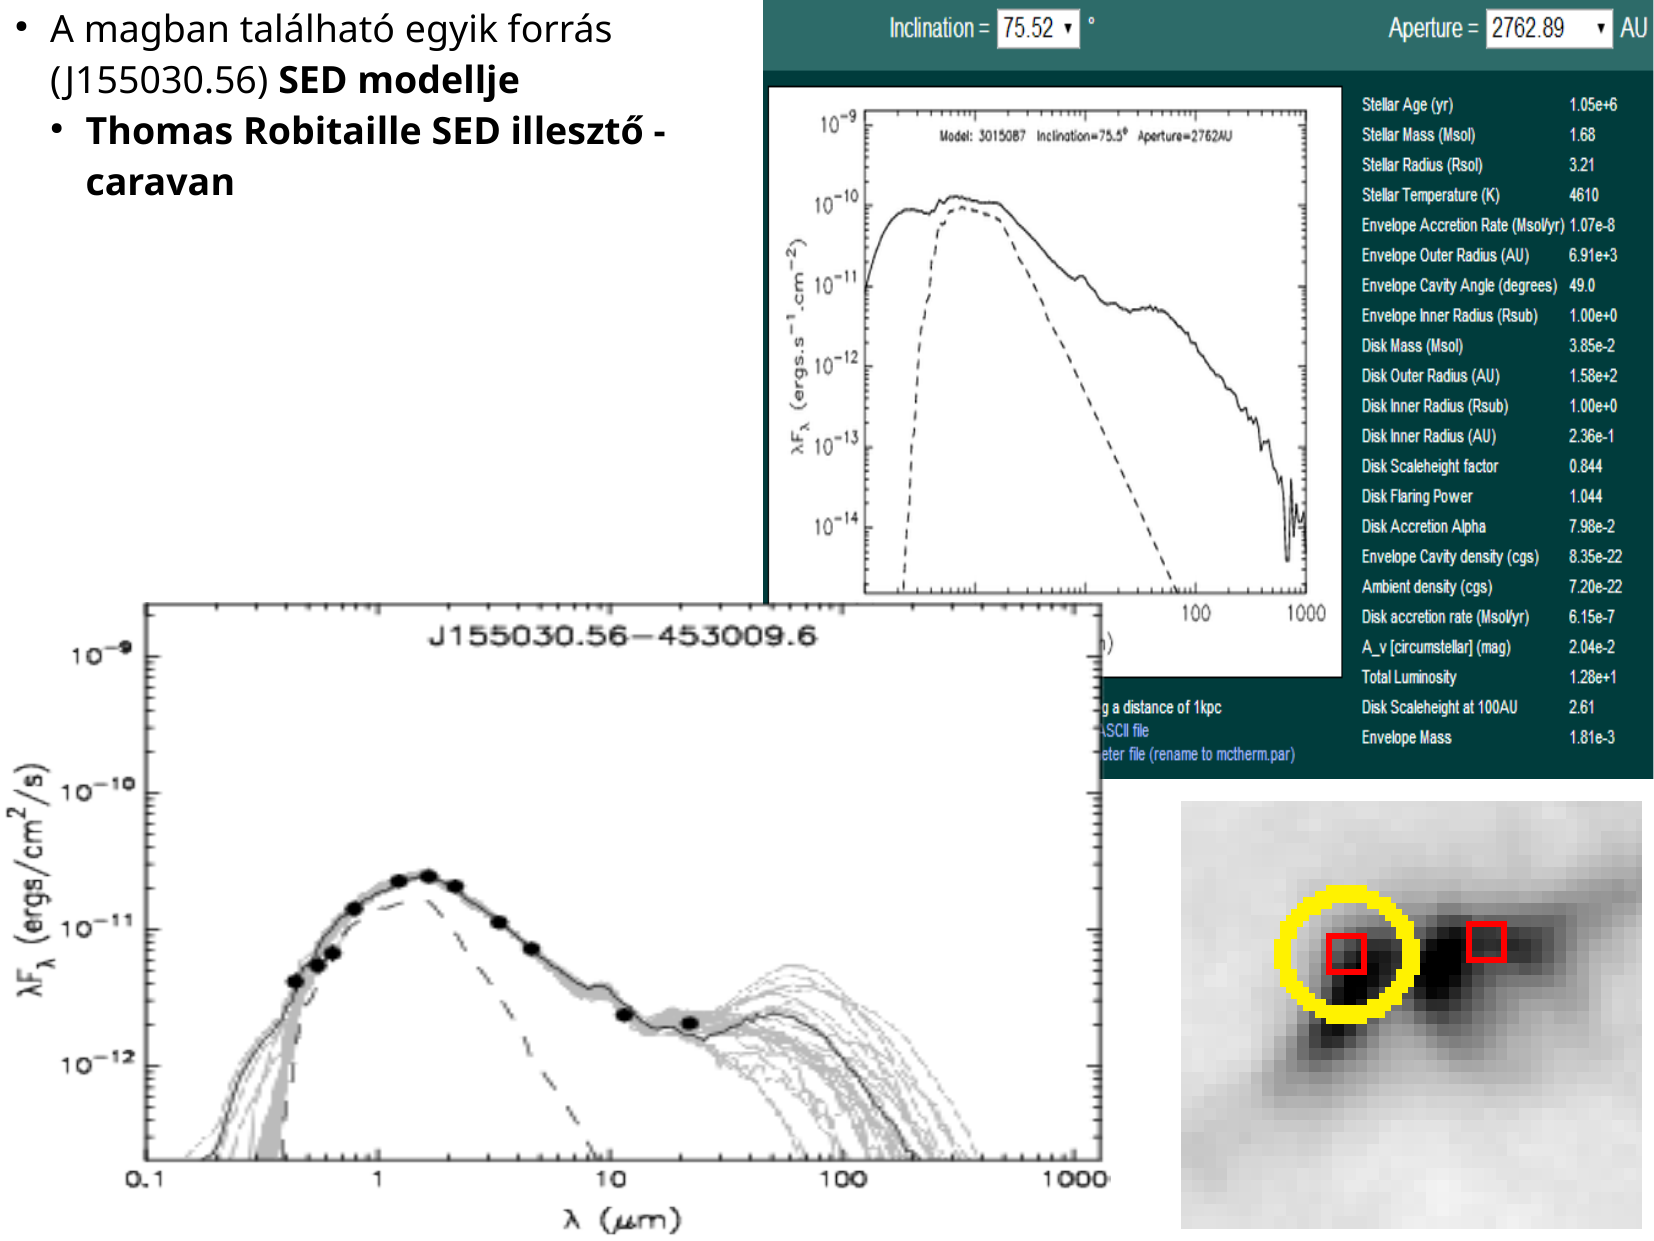

A magban található egyik forrás (J155030.56) SED modellje
Thomas Robitaille SED illesztő - caravan